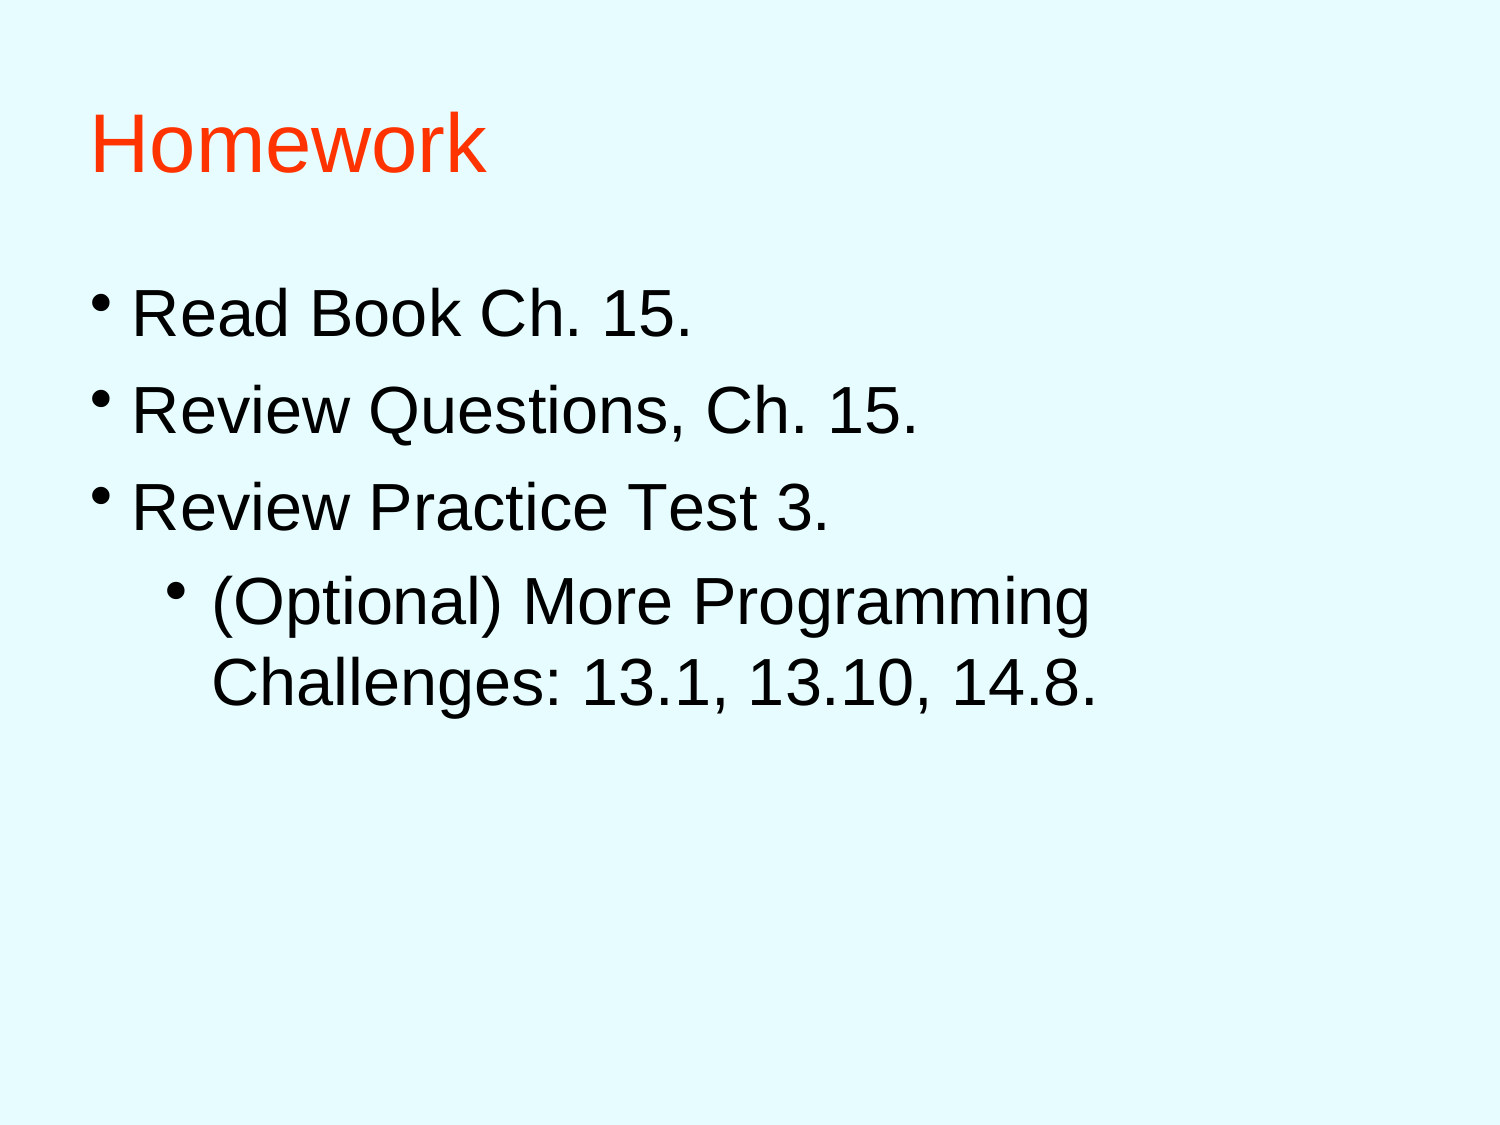

# Homework
 Read Book Ch. 15.
 Review Questions, Ch. 15.
 Review Practice Test 3.
(Optional) More Programming Challenges: 13.1, 13.10, 14.8.